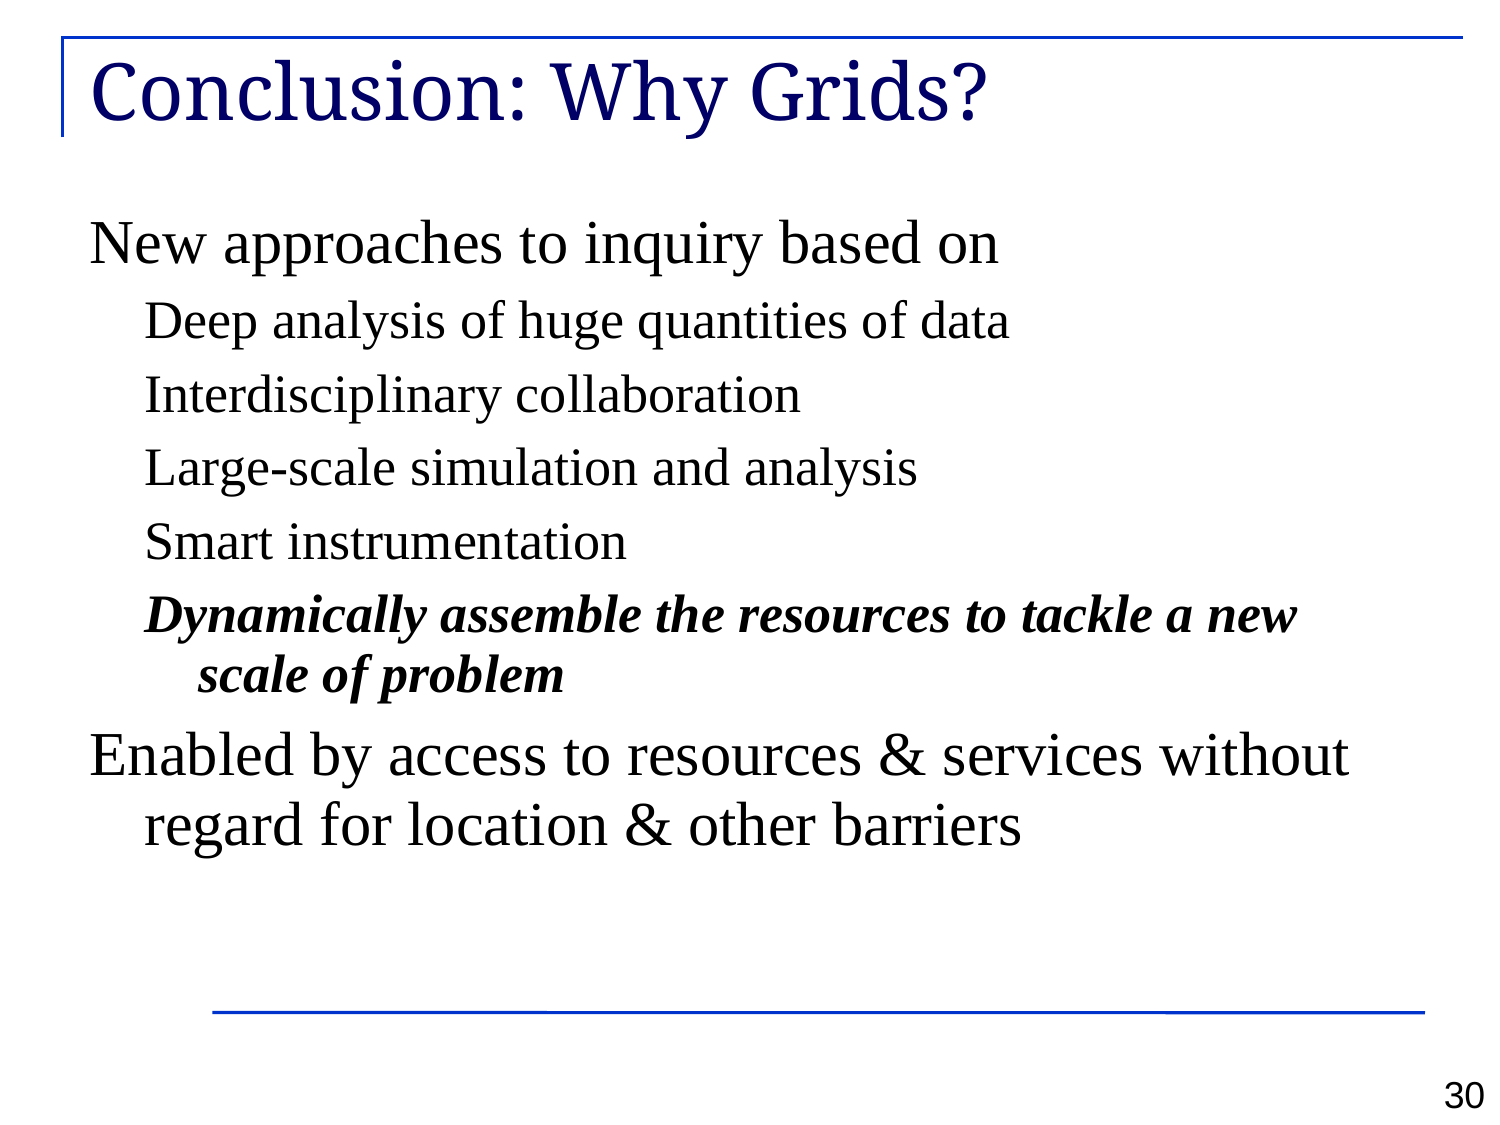

# Conclusion: Why Grids?
New approaches to inquiry based on
Deep analysis of huge quantities of data
Interdisciplinary collaboration
Large-scale simulation and analysis
Smart instrumentation
Dynamically assemble the resources to tackle a new scale of problem
Enabled by access to resources & services without regard for location & other barriers